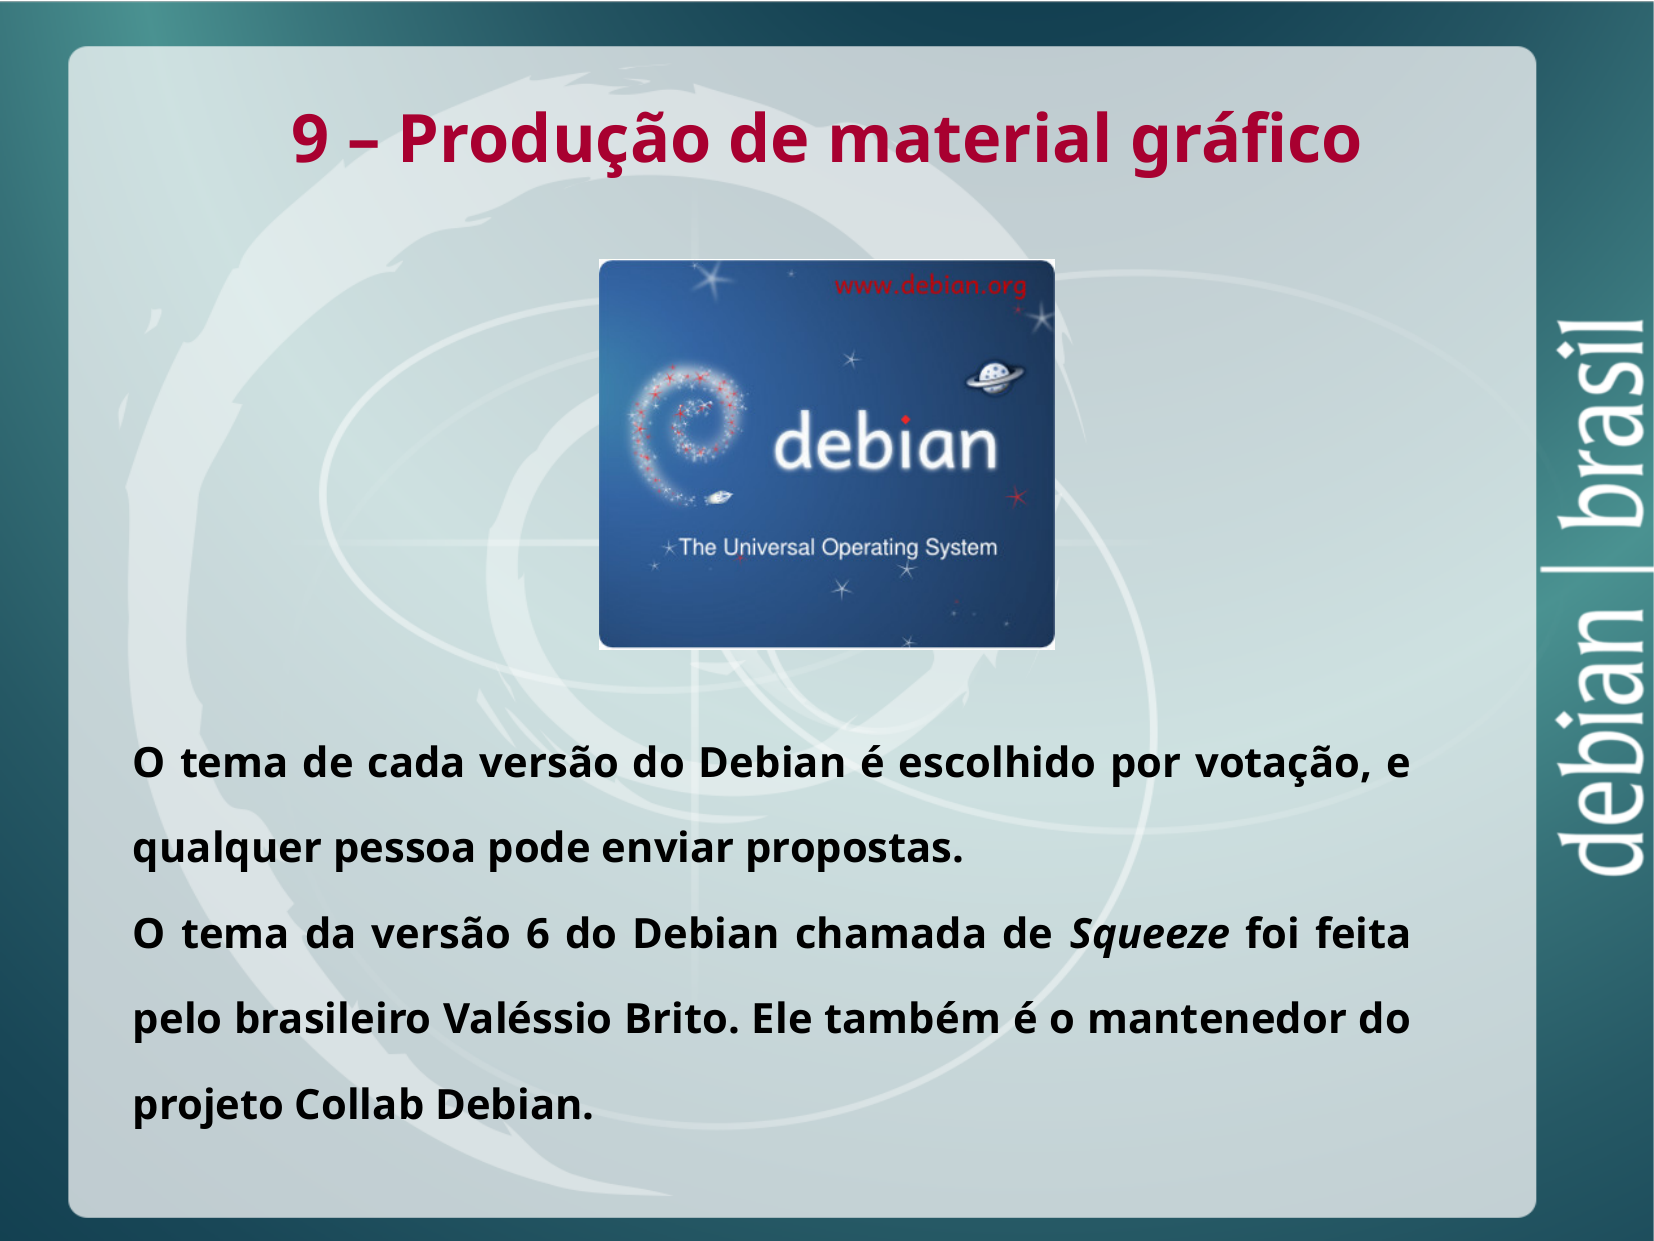

9 – Produção de material gráfico
O tema de cada versão do Debian é escolhido por votação, e qualquer pessoa pode enviar propostas.
O tema da versão 6 do Debian chamada de Squeeze foi feita pelo brasileiro Valéssio Brito. Ele também é o mantenedor do projeto Collab Debian.